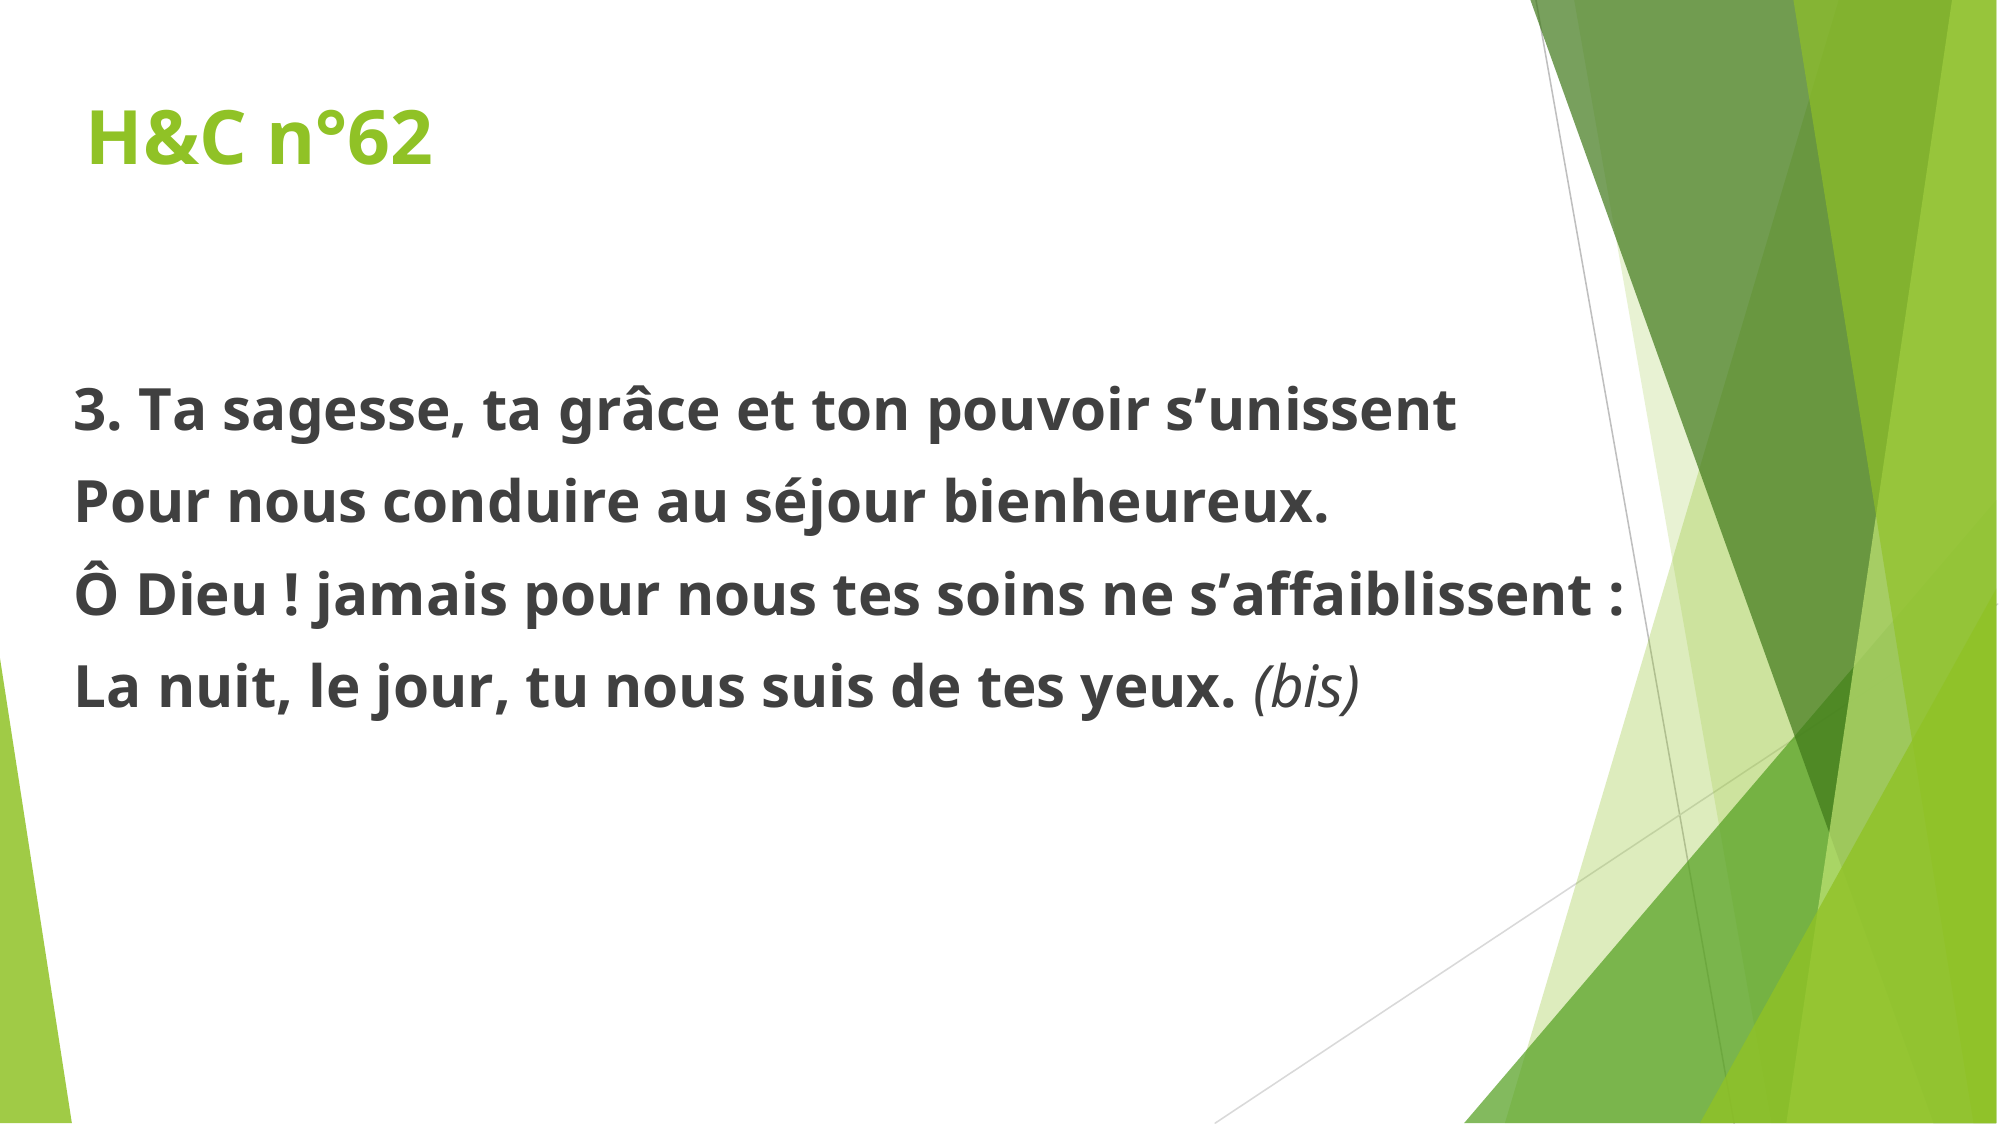

H&C n°62
3. Ta sagesse, ta grâce et ton pouvoir s’unissent
Pour nous conduire au séjour bienheureux.
Ô Dieu ! jamais pour nous tes soins ne s’affaiblissent :
La nuit, le jour, tu nous suis de tes yeux. (bis)